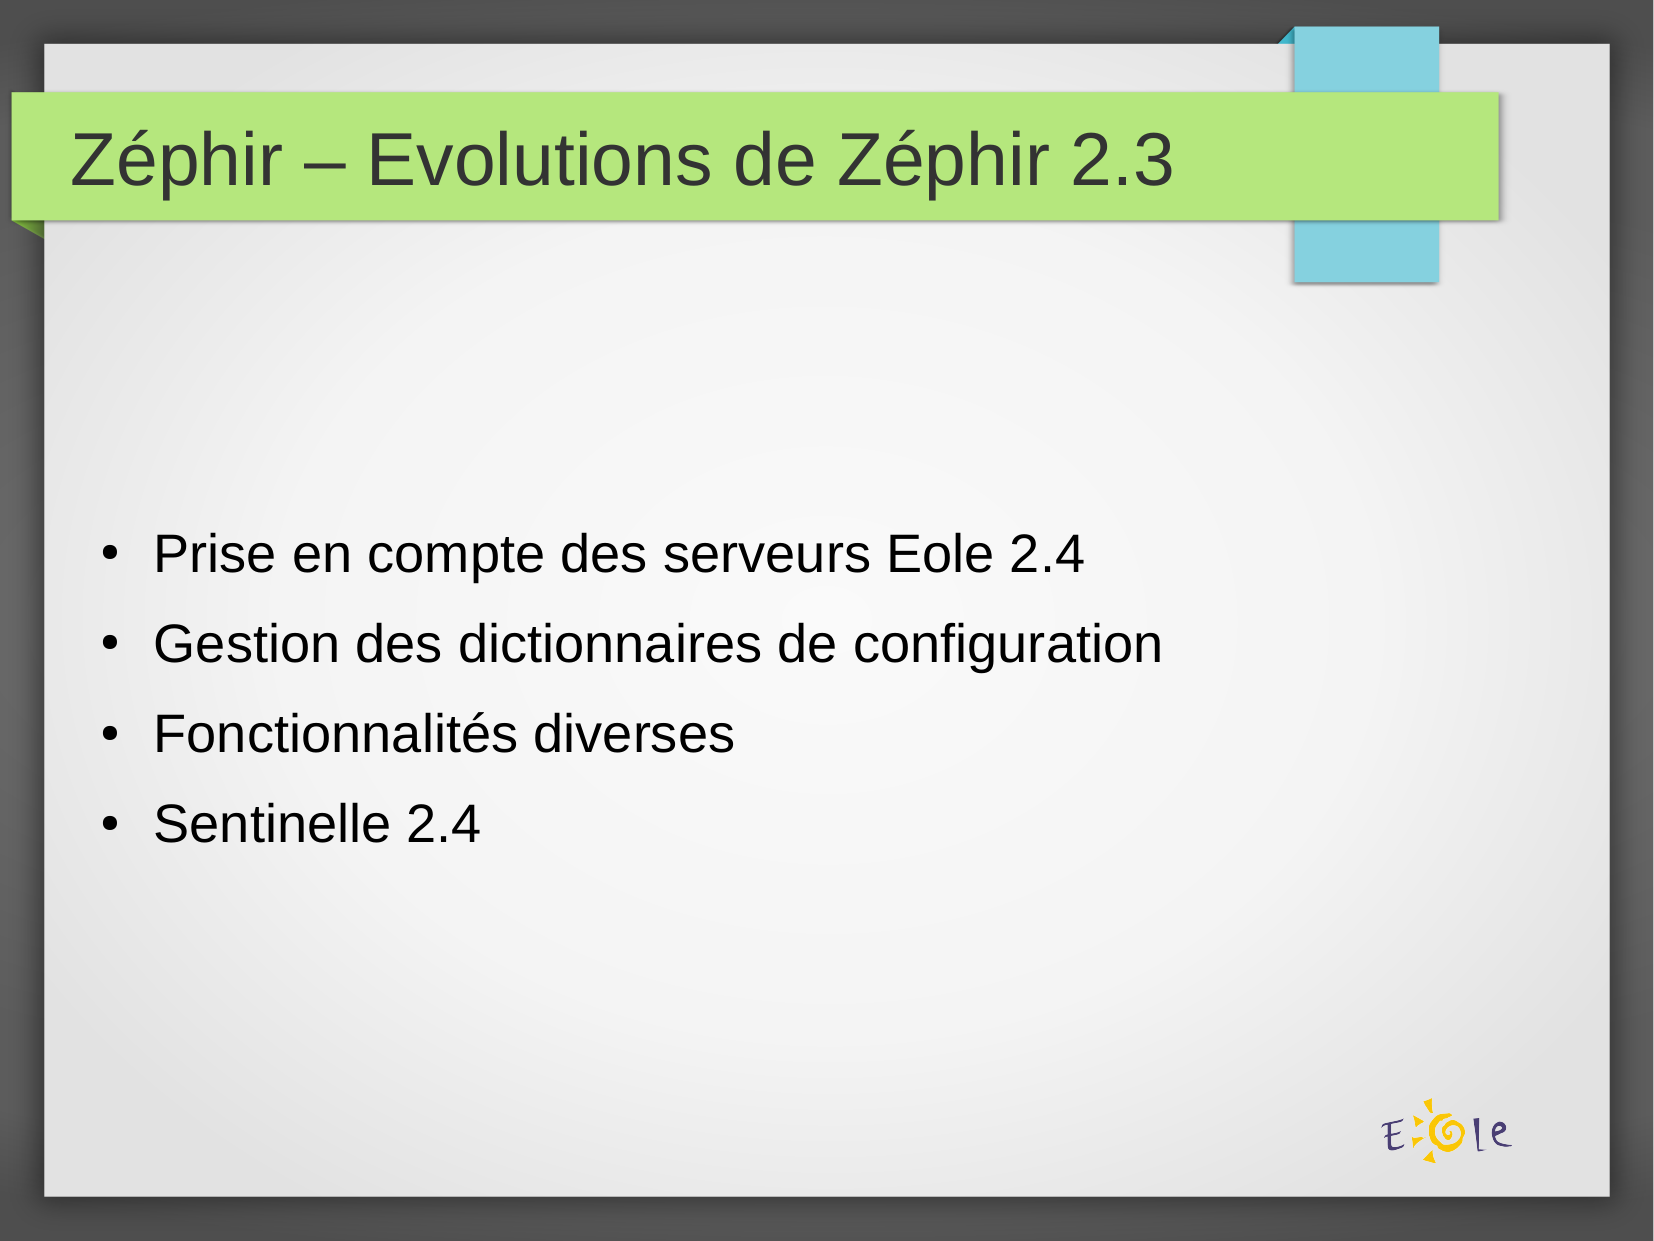

# Zéphir – Evolutions de Zéphir 2.3
Prise en compte des serveurs Eole 2.4
Gestion des dictionnaires de configuration
Fonctionnalités diverses
Sentinelle 2.4